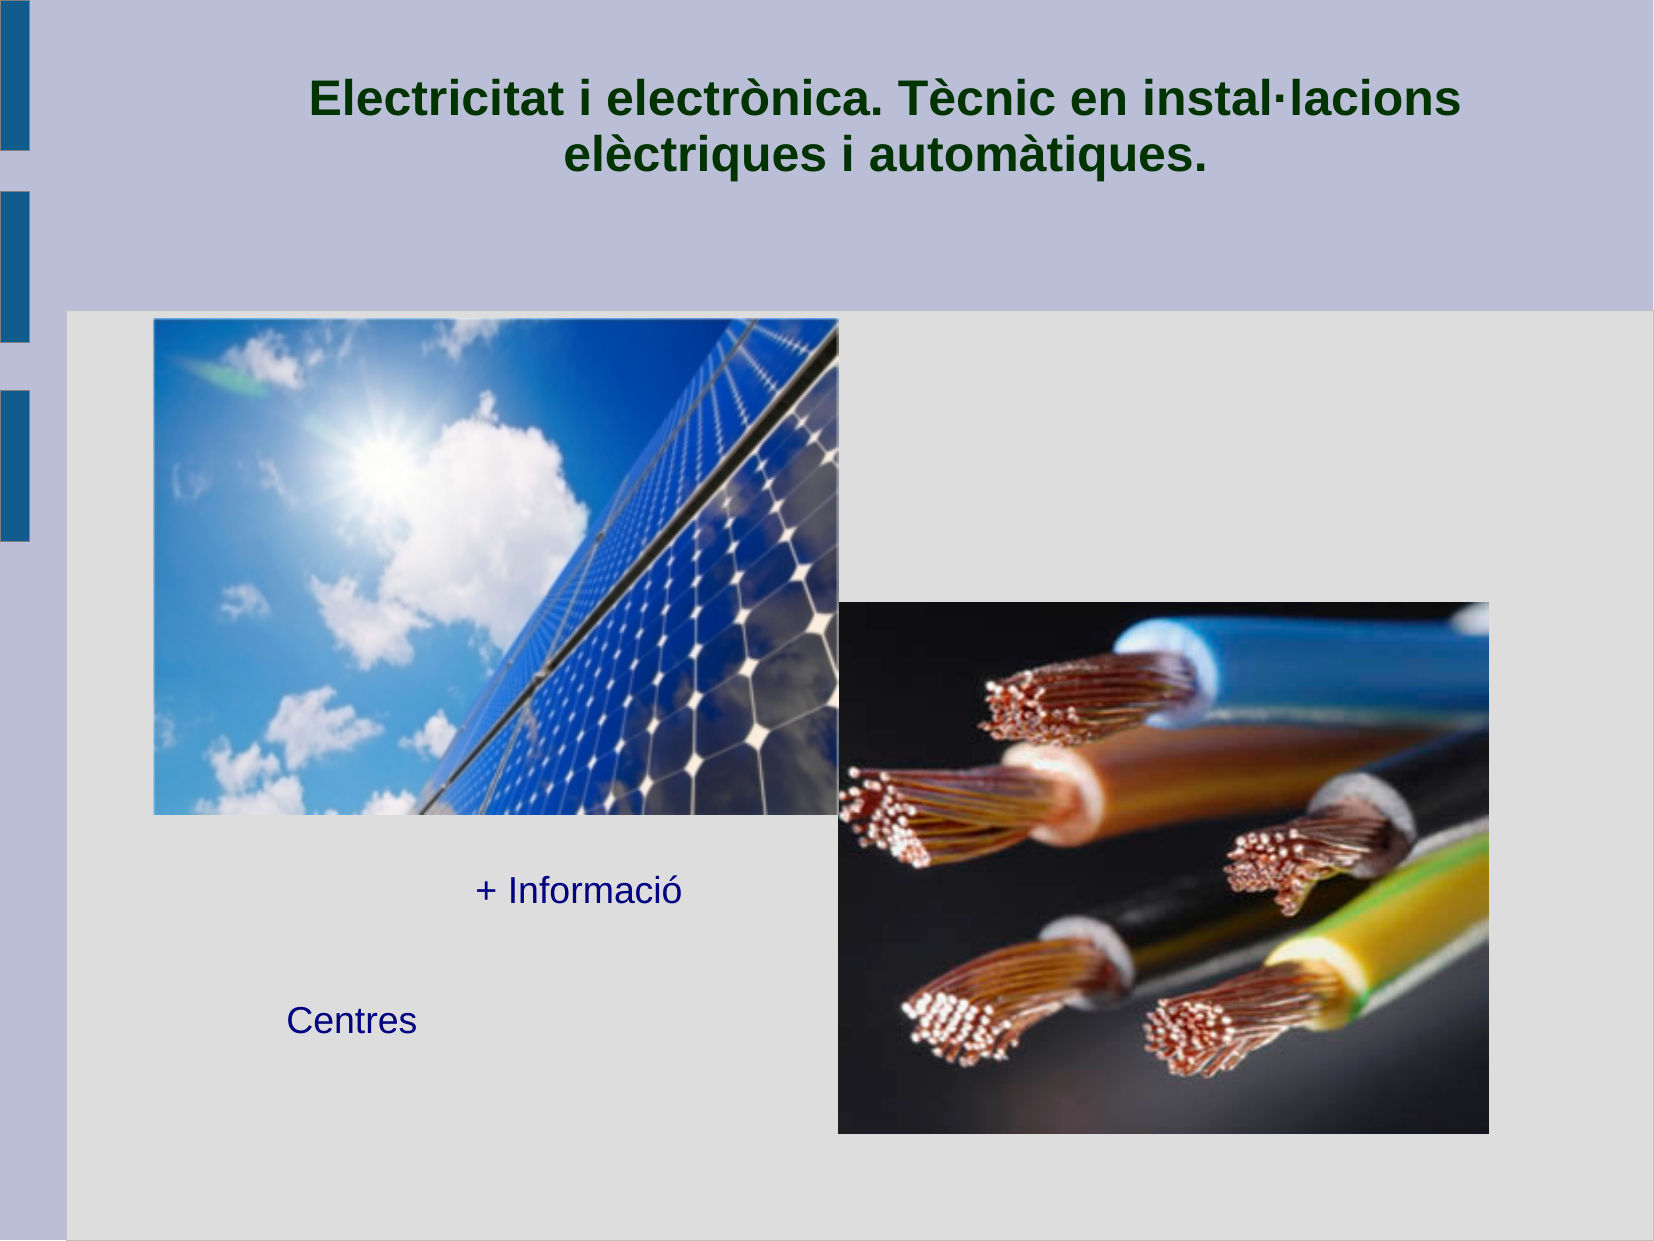

# Electricitat i electrònica. Tècnic en instal·lacions elèctriques i automàtiques.
+ Informació
Centres